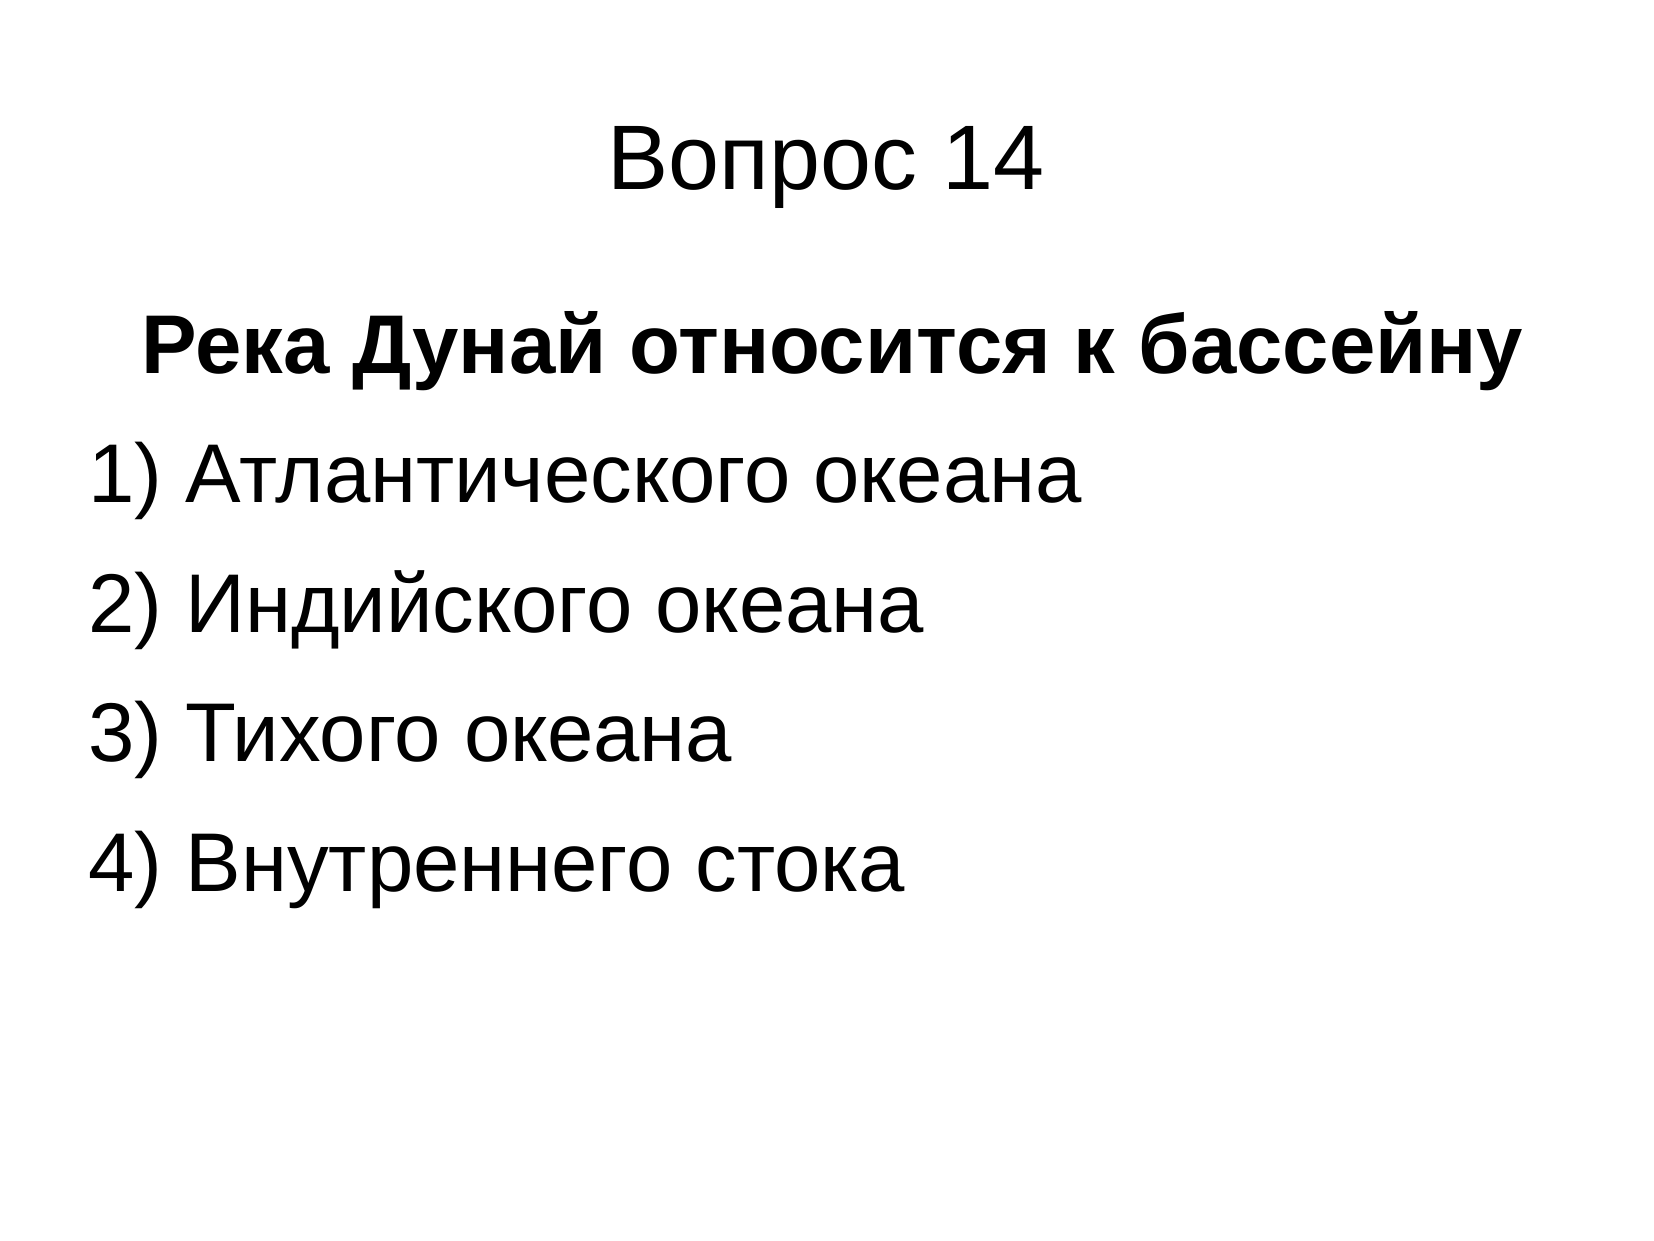

# Вопрос 14
Река Дунай относится к бассейну
1) Атлантического океана
2) Индийского океана
3) Тихого океана
4) Внутреннего стока